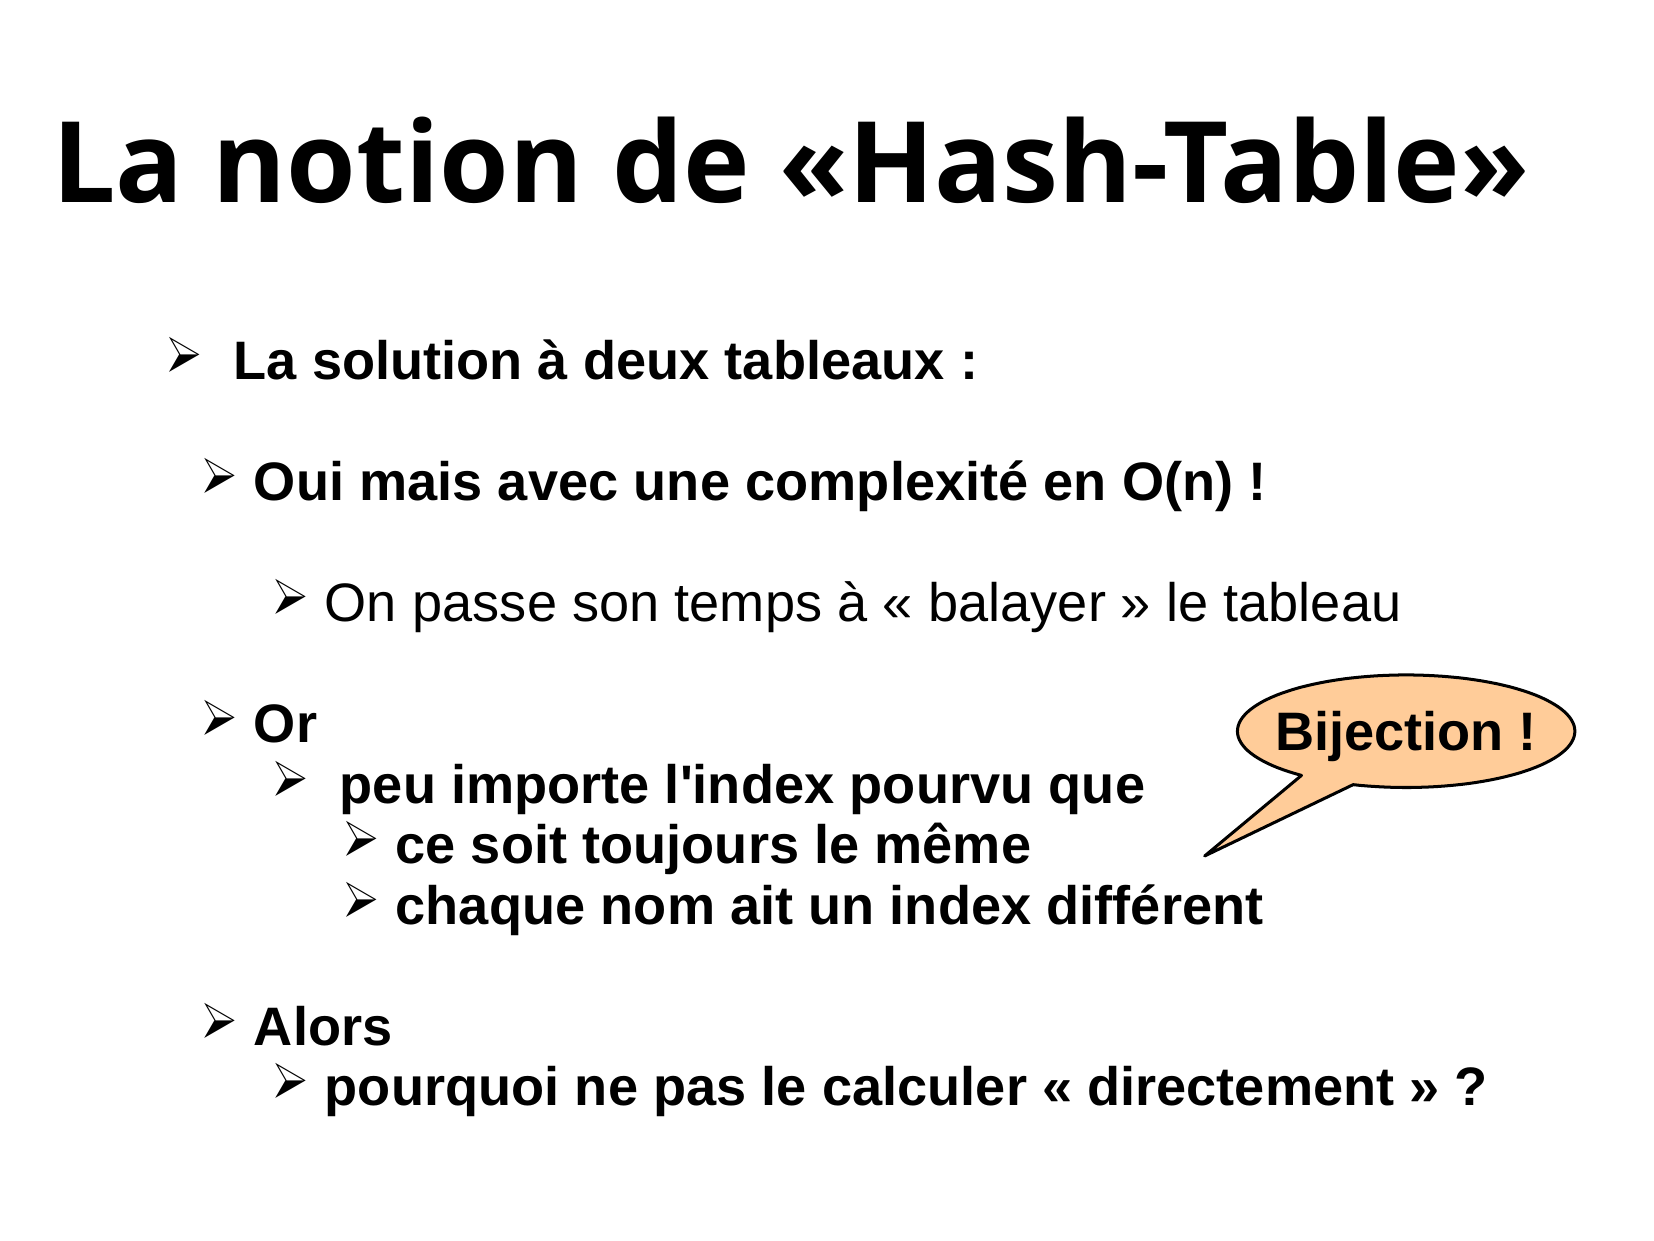

La notion de «Hash-Table»
 La solution à deux tableaux :
 Oui mais avec une complexité en O(n) !
 On passe son temps à « balayer » le tableau
 Or
 peu importe l'index pourvu que
 ce soit toujours le même
 chaque nom ait un index différent
 Alors
 pourquoi ne pas le calculer « directement » ?
Bijection !